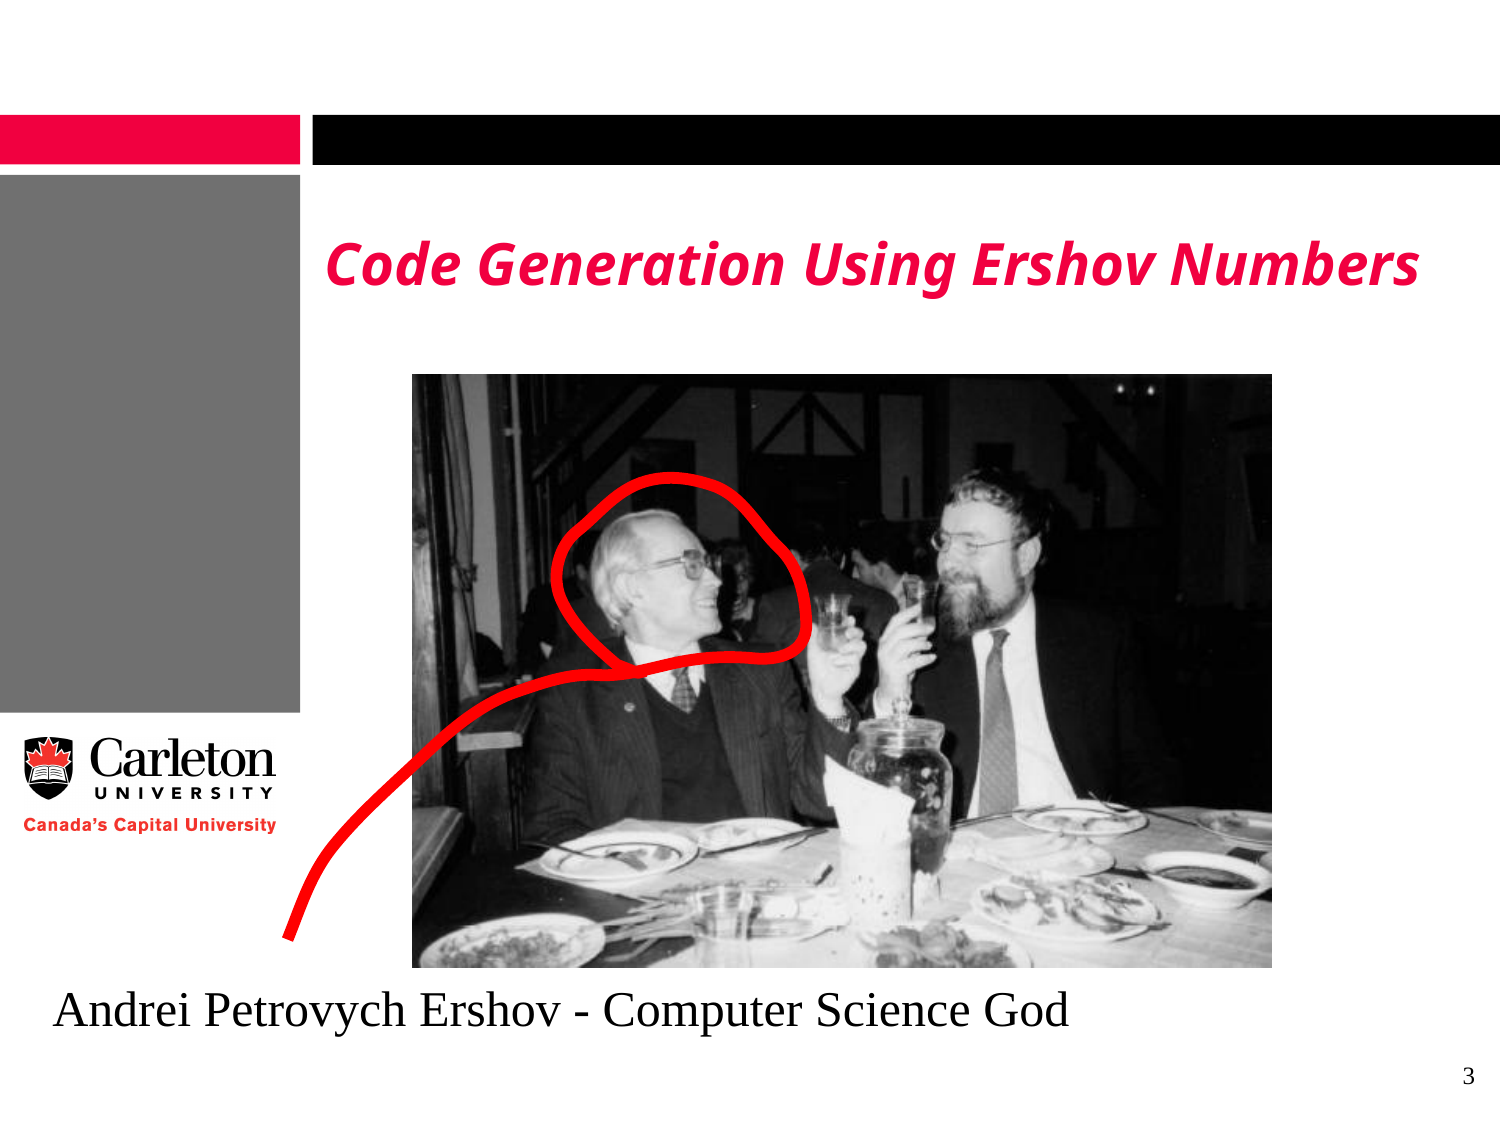

# Code Generation Using Ershov Numbers
Andrei Petrovych Ershov - Computer Science God
3